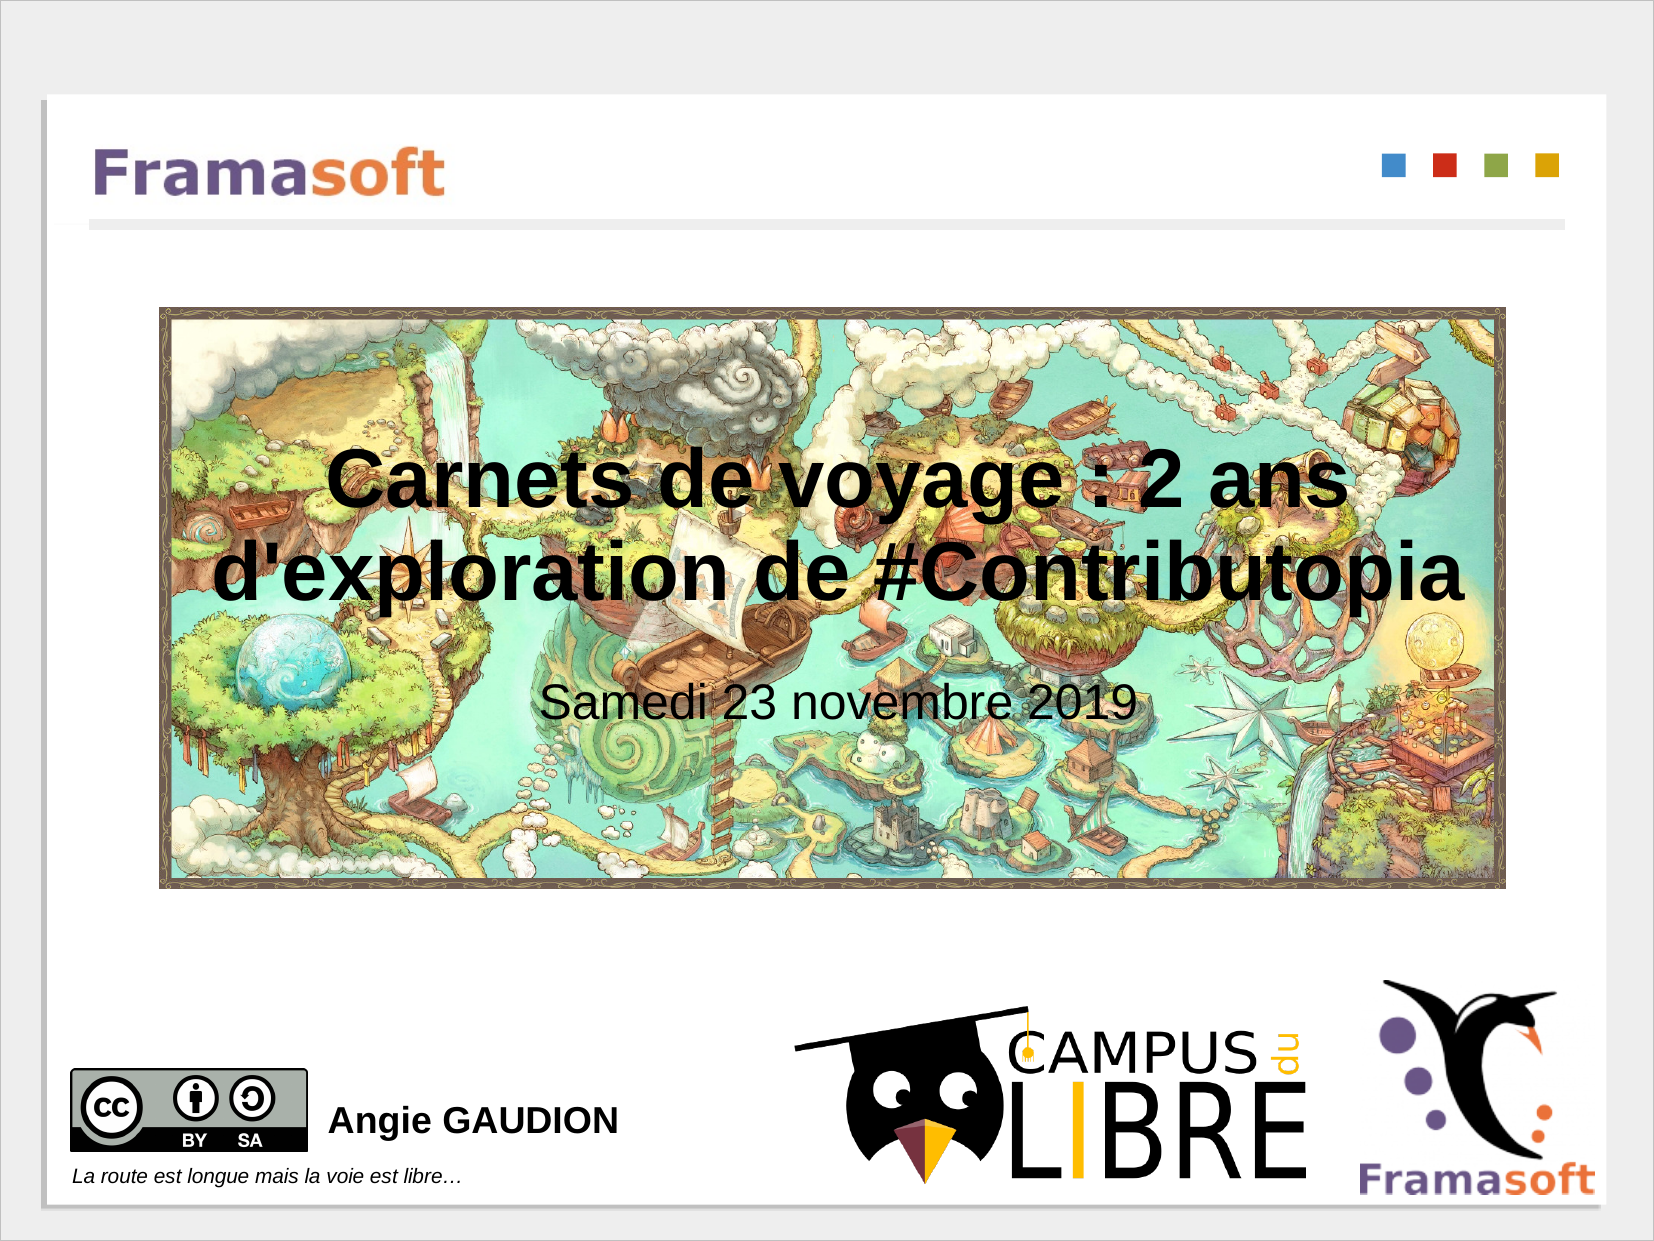

La route est longue mais la voie est libre…
Carnets de voyage : 2 ans d'exploration de #Contributopia
Samedi 23 novembre 2019
Angie GAUDION